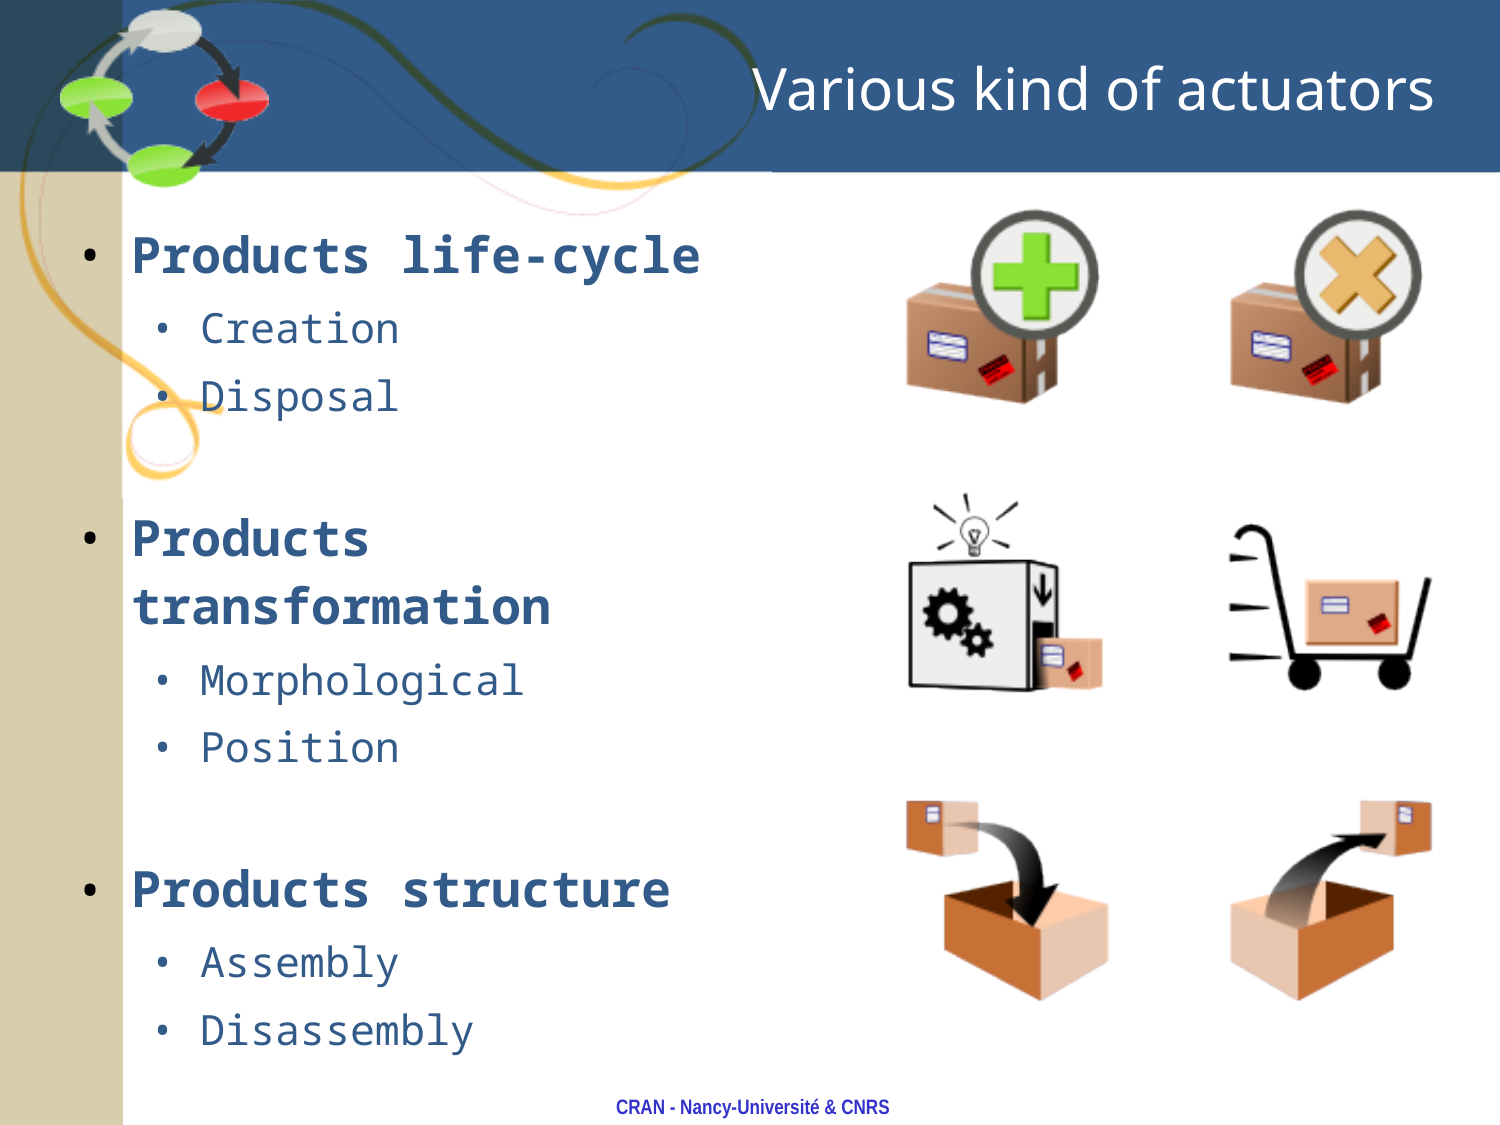

# Various kind of actuators
Products life-cycle
Creation
Disposal
Products transformation
Morphological
Position
Products structure
Assembly
Disassembly